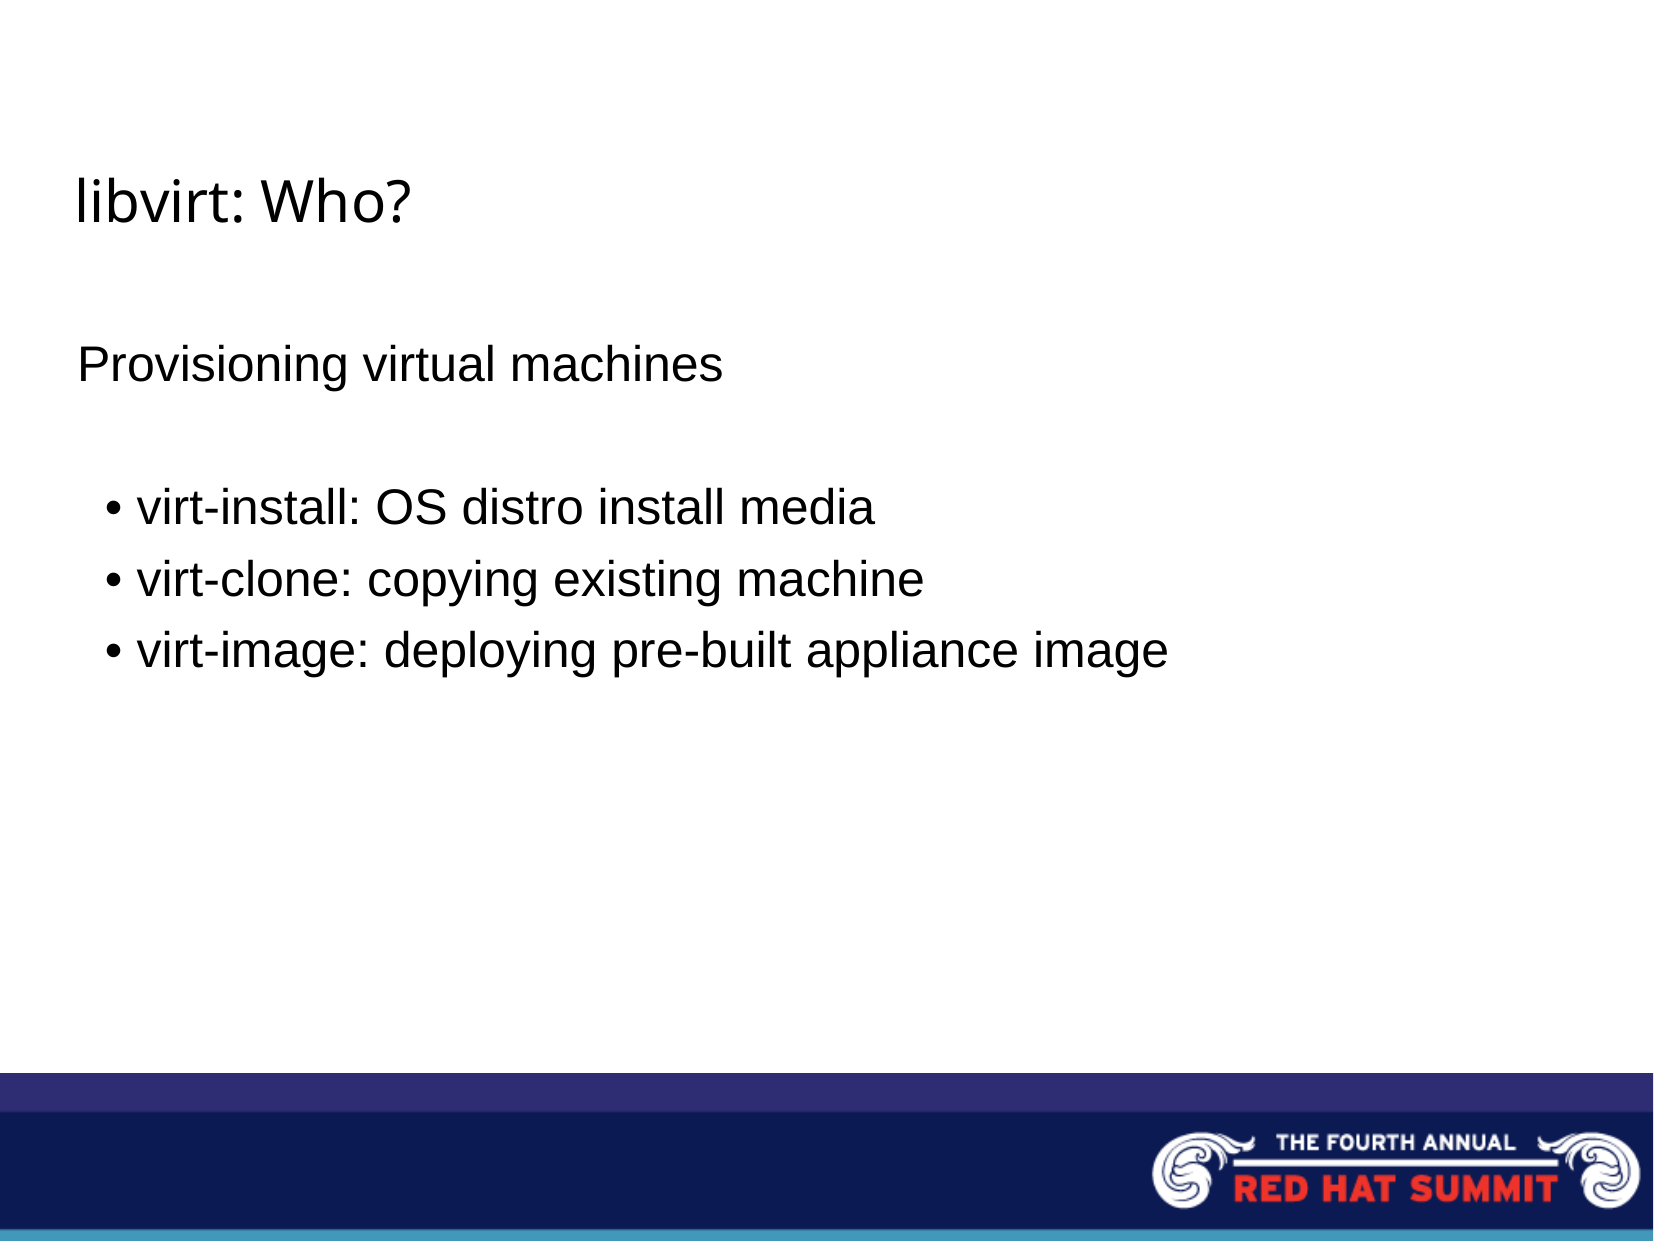

# libvirt: Who?
Provisioning virtual machines
 • virt-install: OS distro install media
 • virt-clone: copying existing machine
 • virt-image: deploying pre-built appliance image